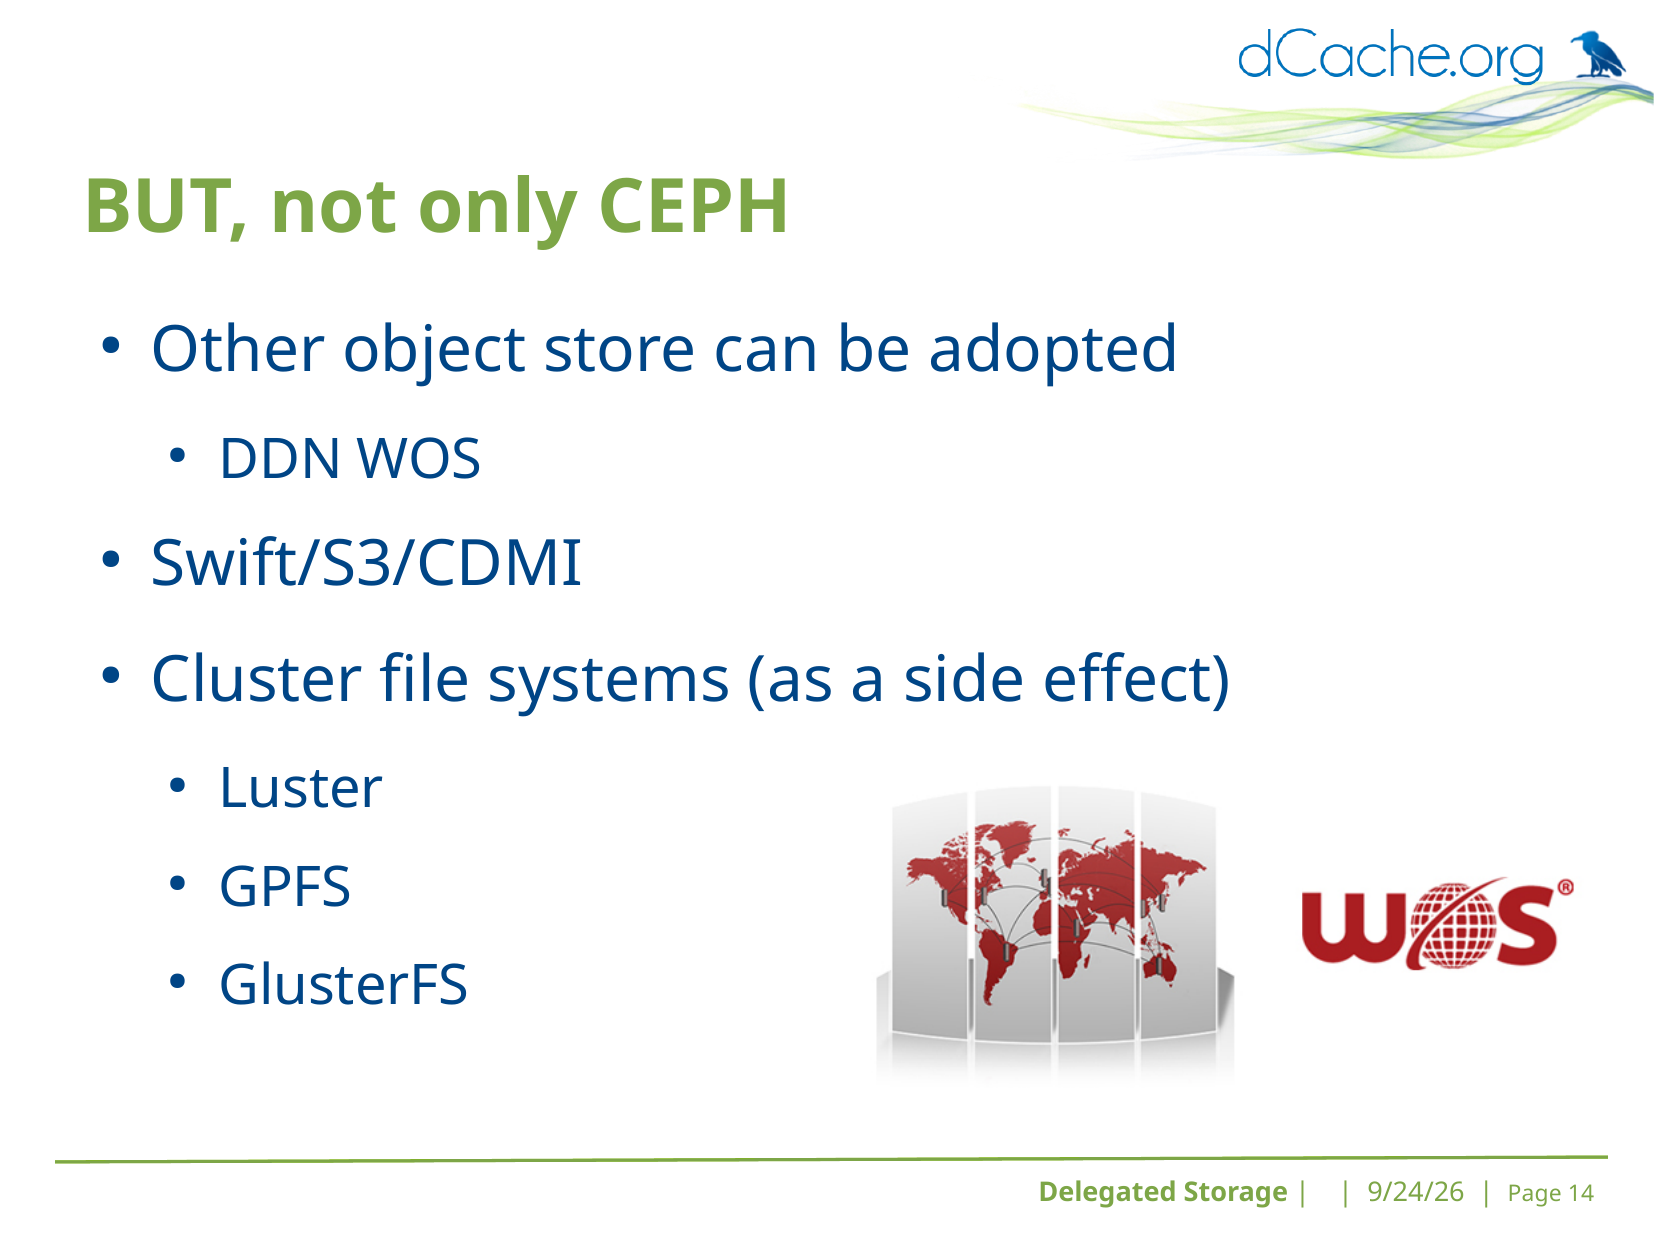

# BUT, not only CEPH
Other object store can be adopted
DDN WOS
Swift/S3/CDMI
Cluster file systems (as a side effect)
Luster
GPFS
GlusterFS
14